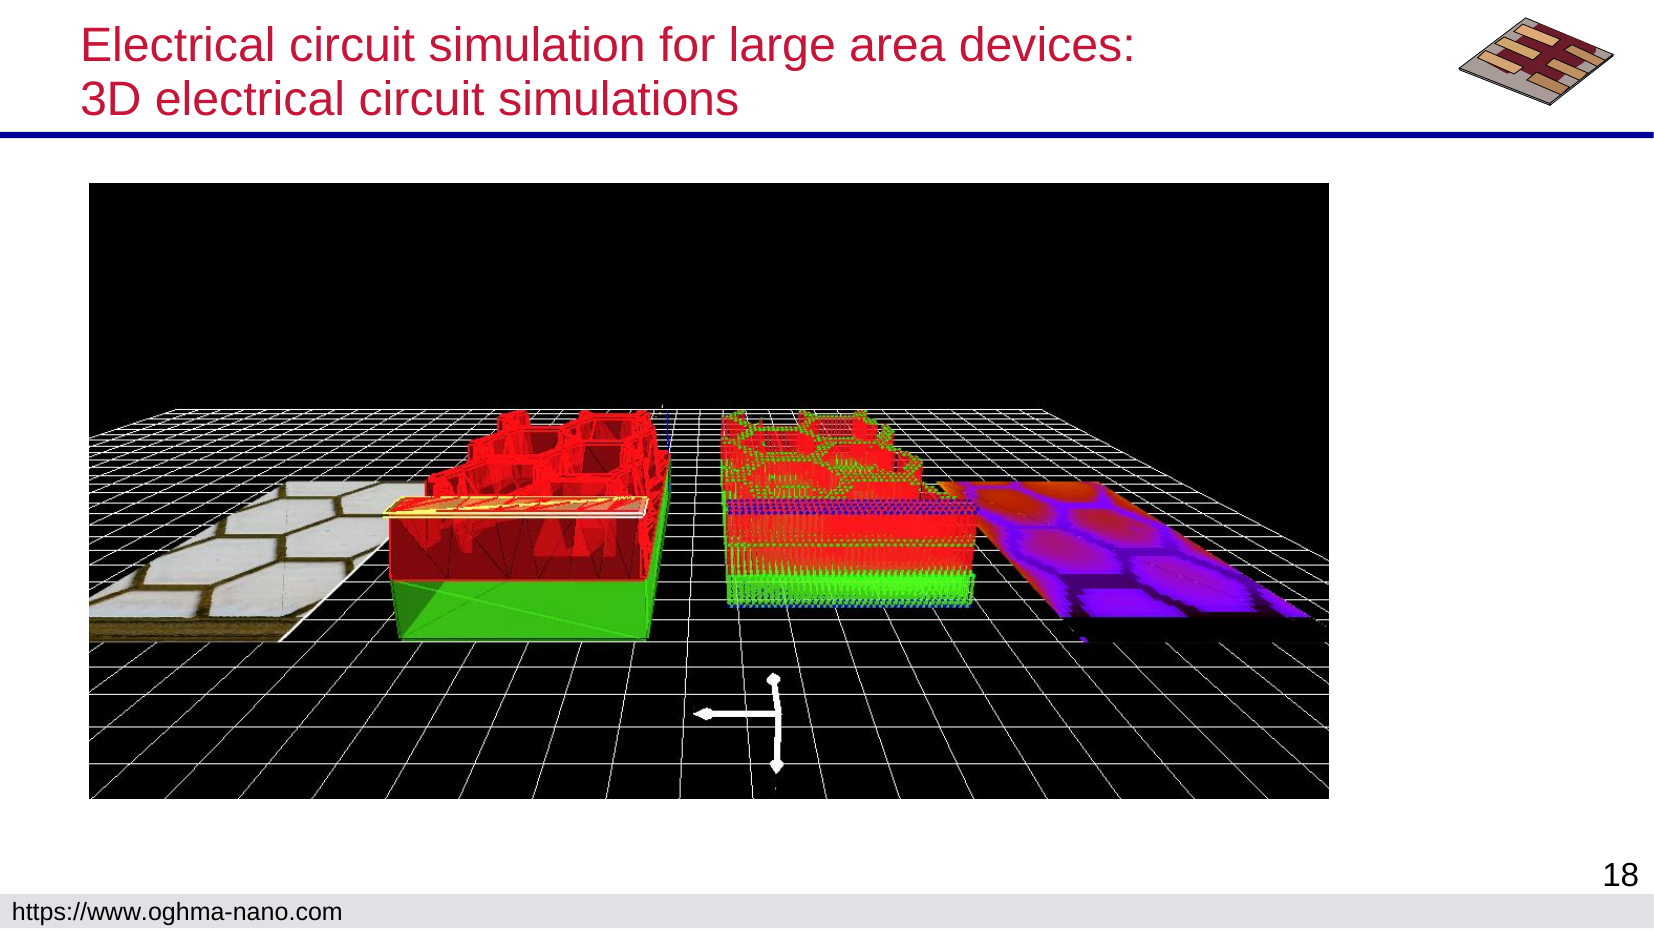

# Electrical circuit simulation for large area devices: 3D electrical circuit simulations